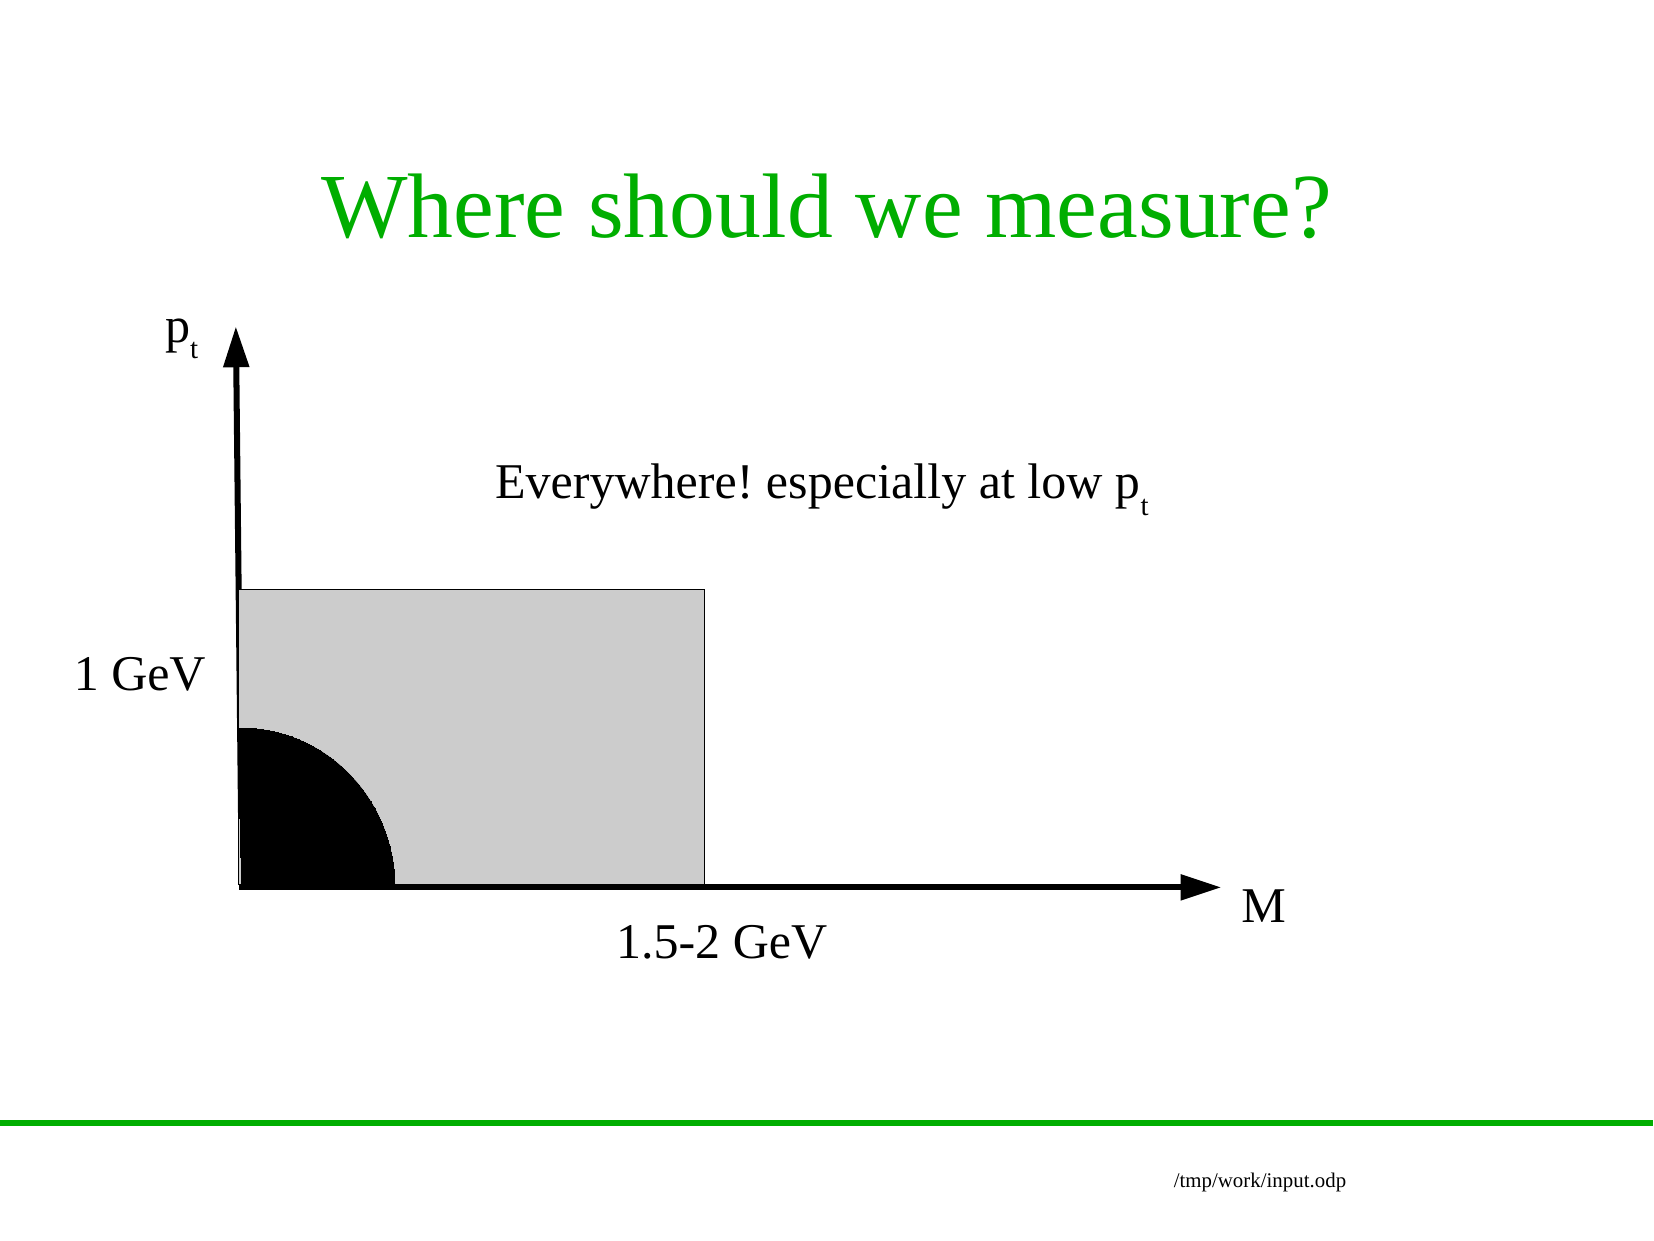

# Where should we measure?
pt
Everywhere! especially at low pt
1 GeV
M
1.5-2 GeV